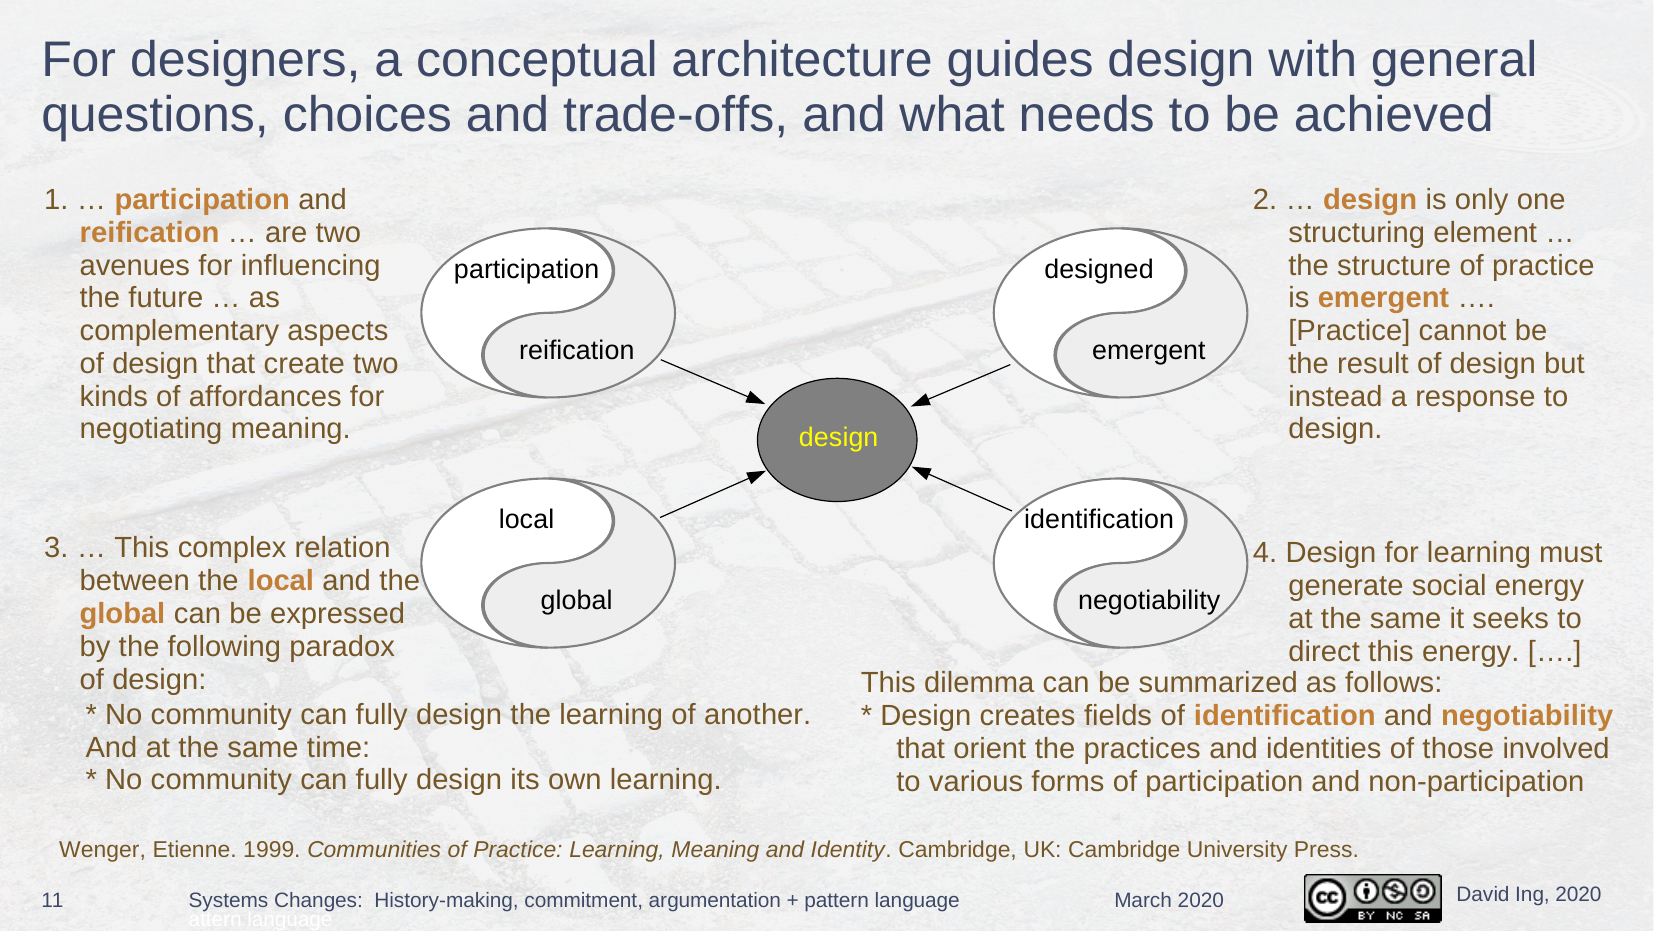

# For designers, a conceptual architecture guides design with general questions, choices and trade-offs, and what needs to be achieved
1. … participation and reification … are two avenues for influencing the future … as complementary aspects of design that create two kinds of affordances for negotiating meaning.
2. … design is only one structuring element … the structure of practice is emergent ….
[Practice] cannot be the result of design but instead a response to design.
3. … This complex relation between the local and the global can be expressed by the following paradox of design:
* No community can fully design the learning of another.
And at the same time:
* No community can fully design its own learning.
4. Design for learning must generate social energy at the same it seeks to direct this energy. [….]
This dilemma can be summarized as follows:
* Design creates fields of identification and negotiability that orient the practices and identities of those involved to various forms of participation and non-participation
Wenger, Etienne. 1999. Communities of Practice: Learning, Meaning and Identity. Cambridge, UK: Cambridge University Press.
Systems Changes: History-making, commitment, argumentation + pattern language
March 2020